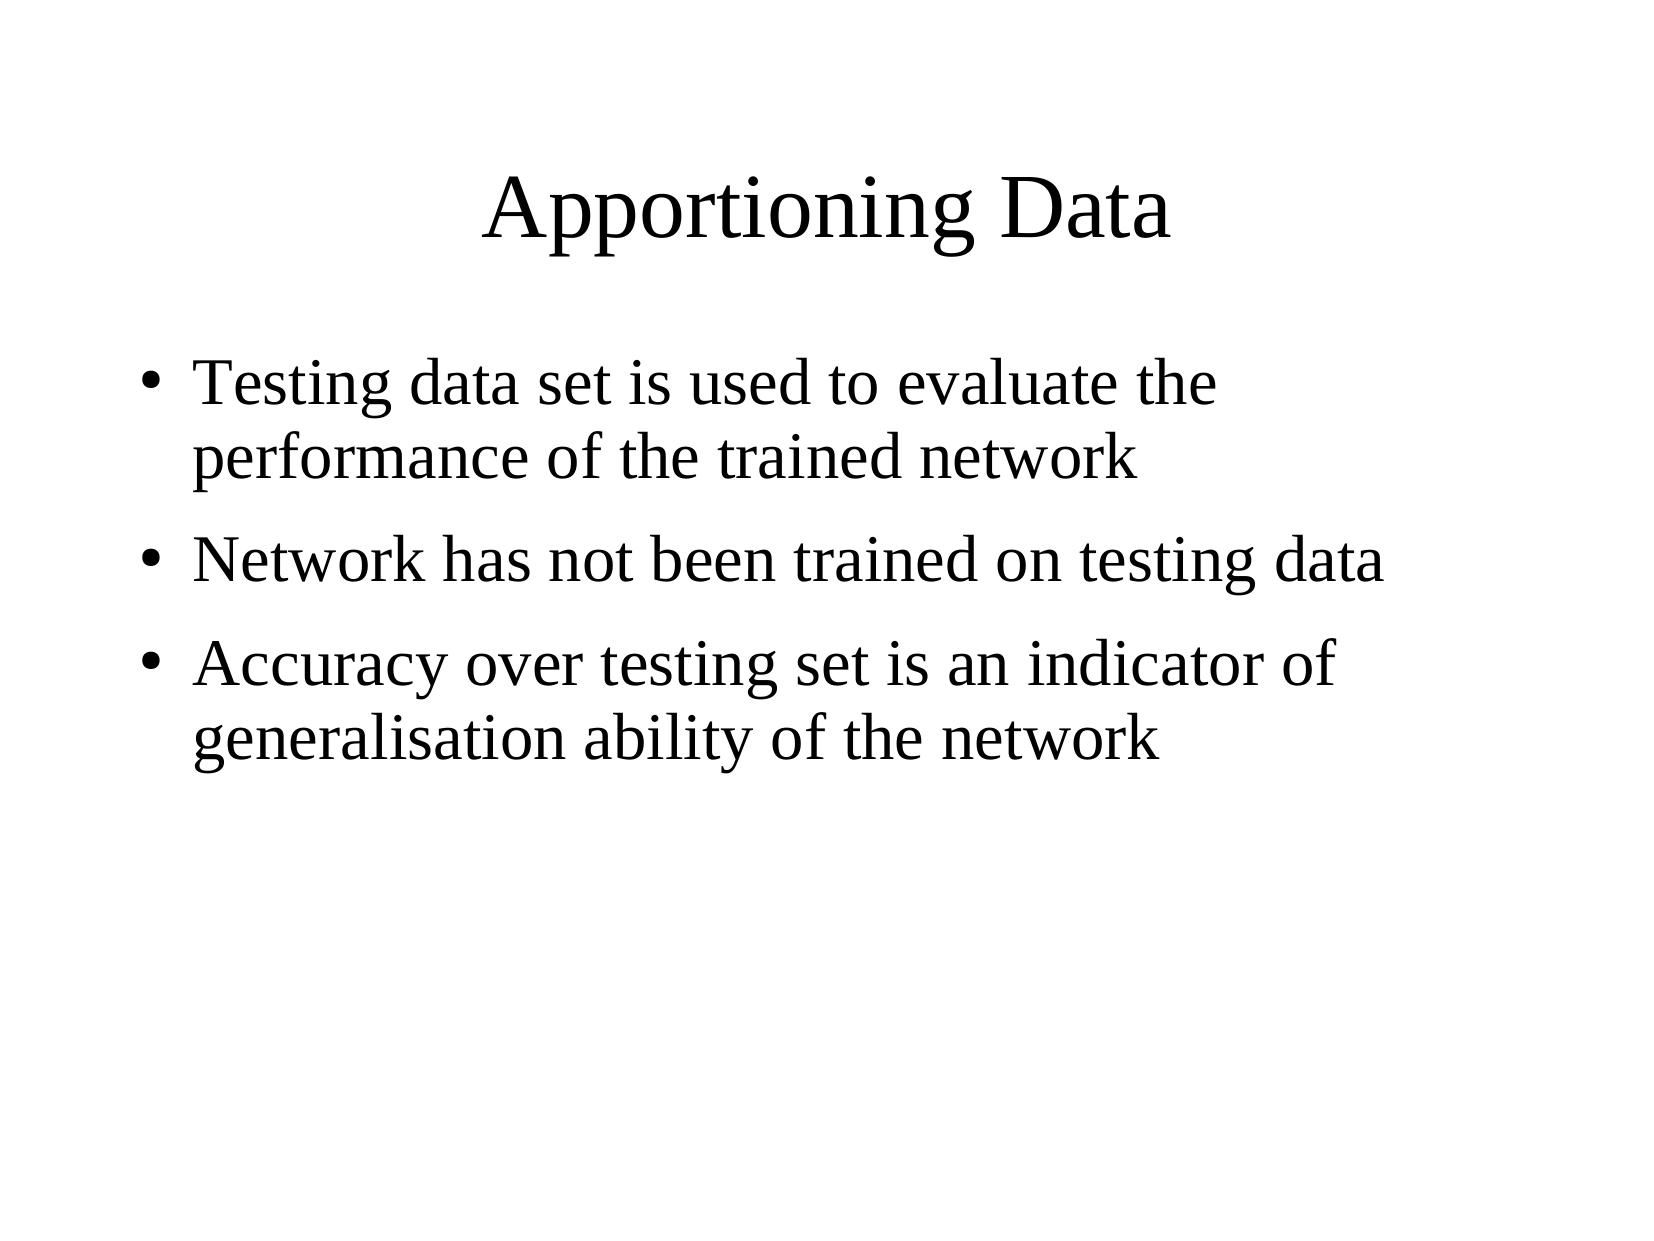

# Apportioning Data
Testing data set is used to evaluate the performance of the trained network
Network has not been trained on testing data
Accuracy over testing set is an indicator of generalisation ability of the network